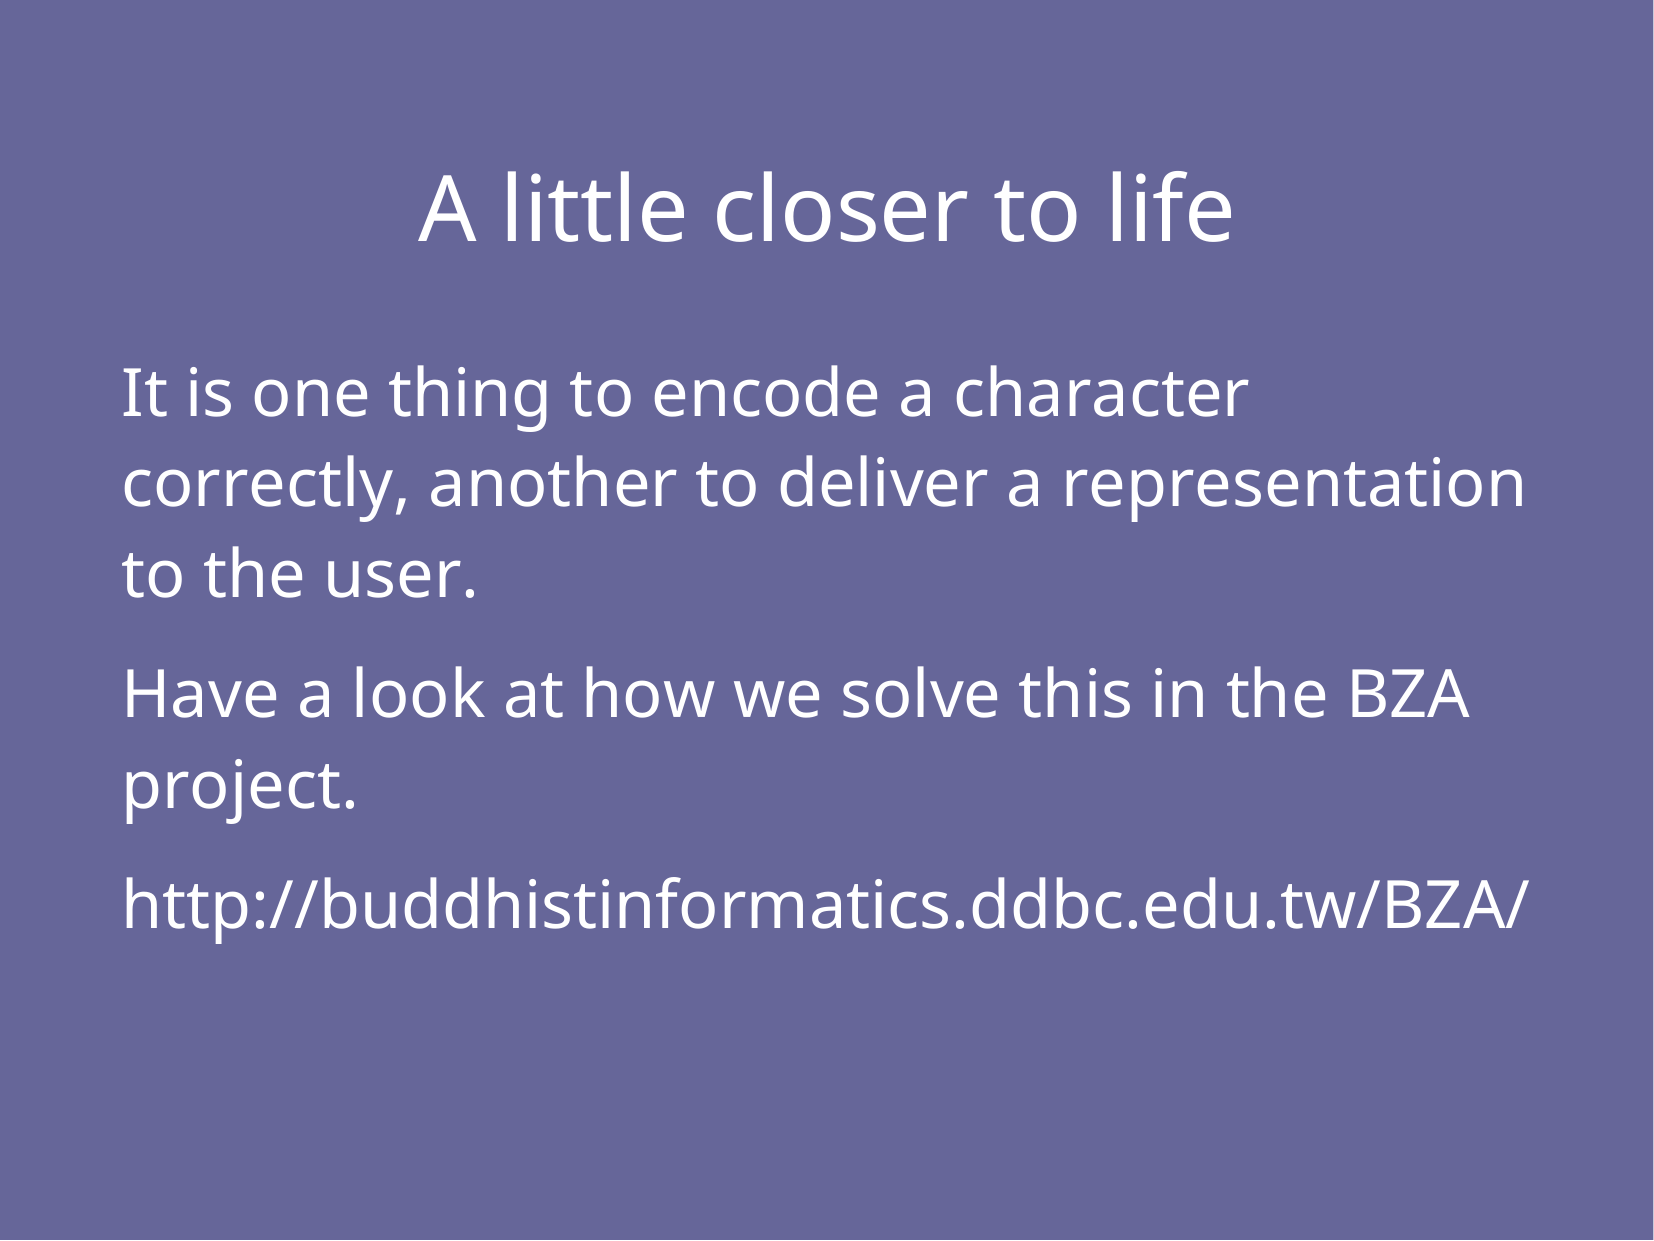

# A little closer to life
It is one thing to encode a character correctly, another to deliver a representation to the user.
Have a look at how we solve this in the BZA project.
http://buddhistinformatics.ddbc.edu.tw/BZA/